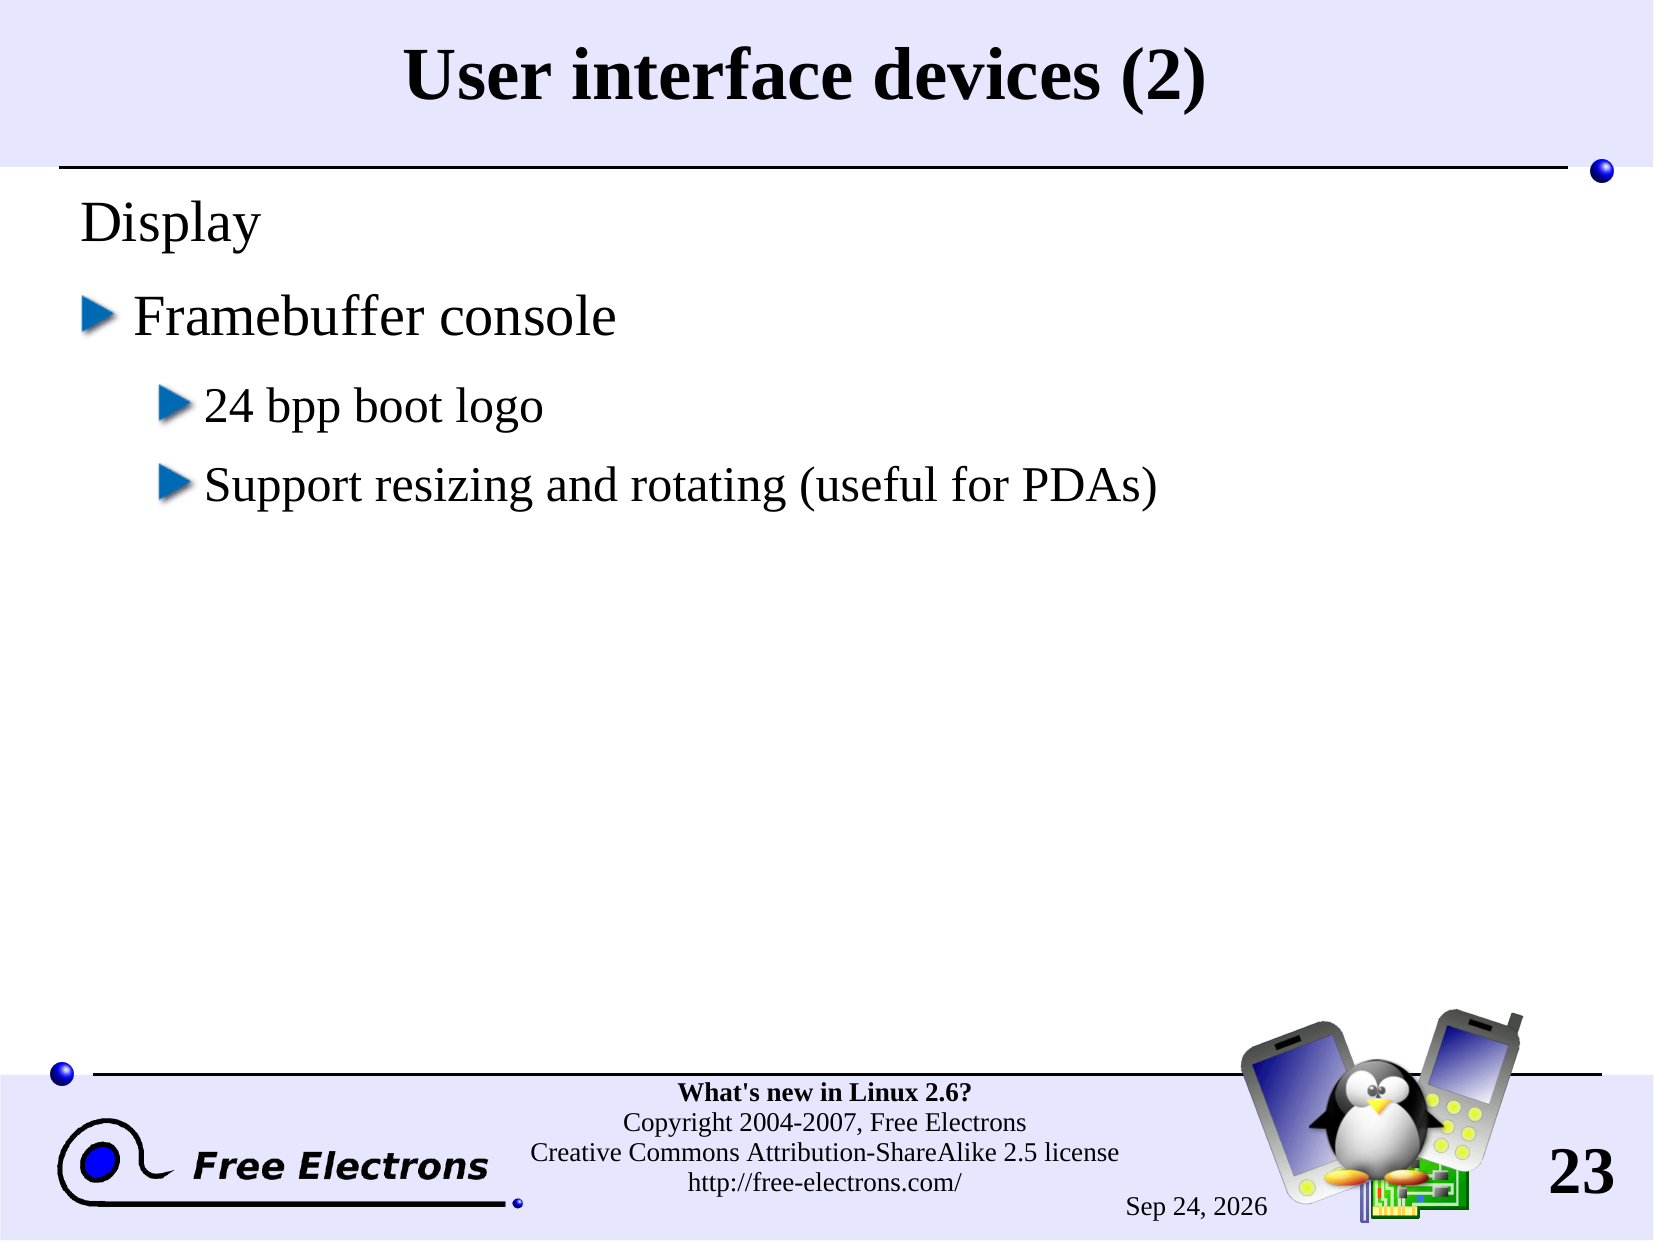

# User interface devices (2)
Display
Framebuffer console
24 bpp boot logo
Support resizing and rotating (useful for PDAs)